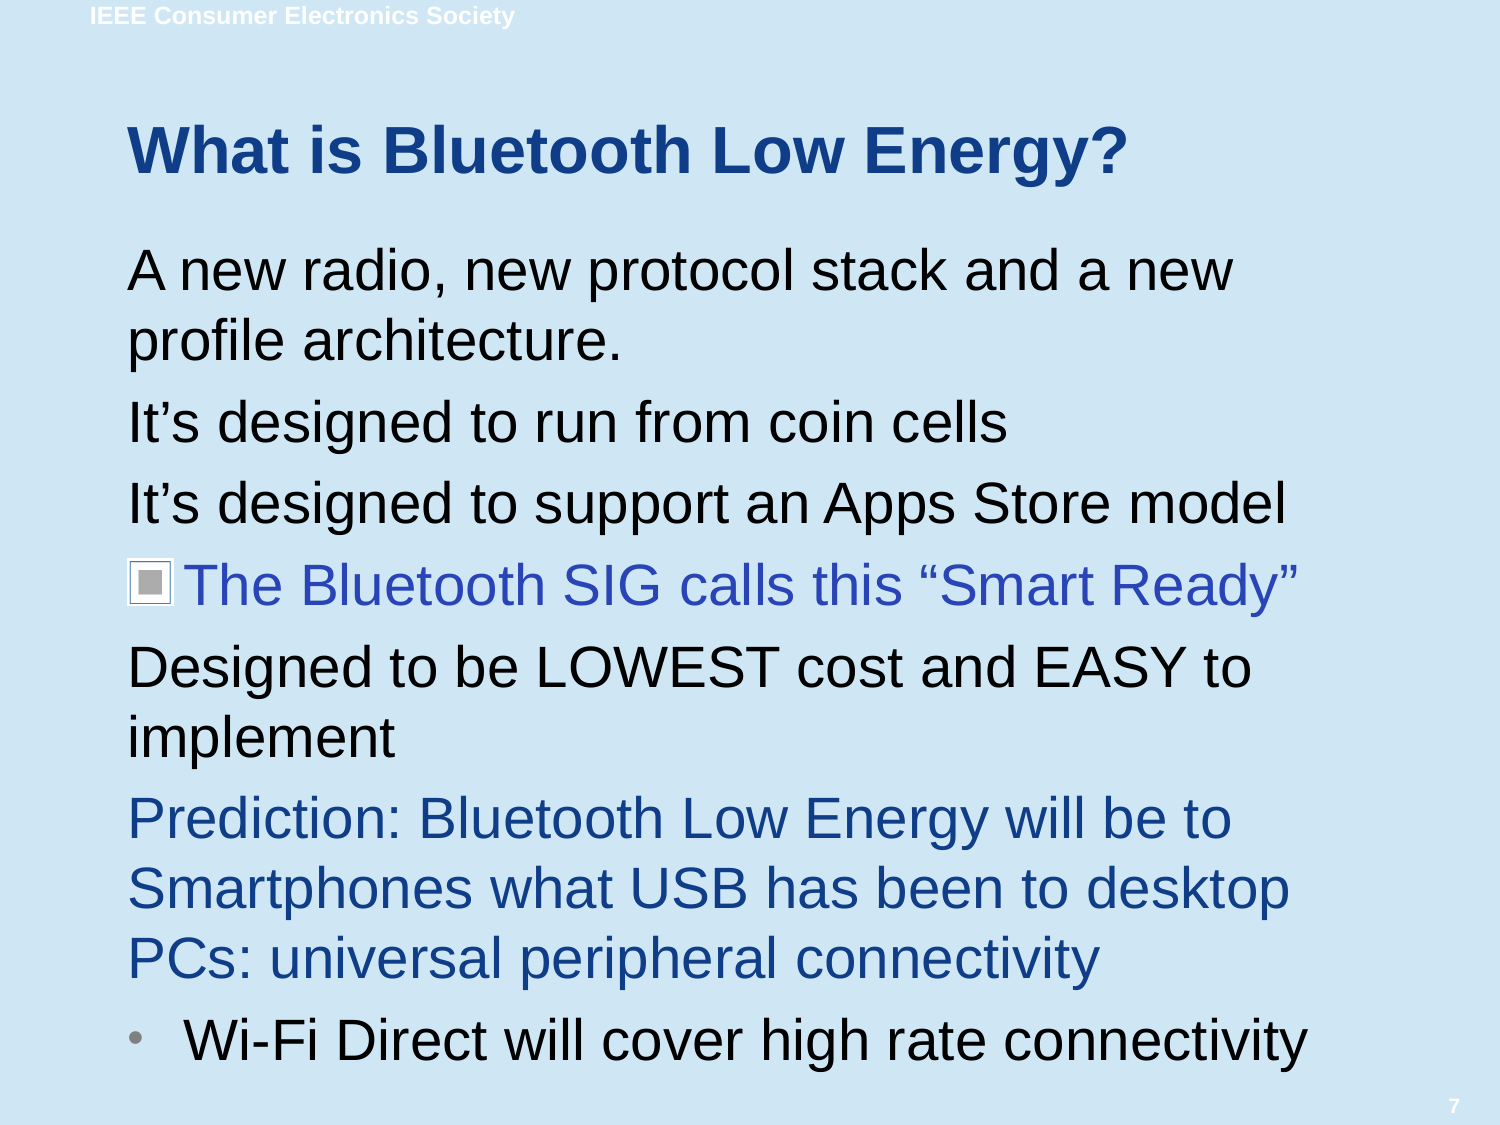

# What is Bluetooth Low Energy?
A new radio, new protocol stack and a new profile architecture.
It’s designed to run from coin cells
It’s designed to support an Apps Store model
The Bluetooth SIG calls this “Smart Ready”
Designed to be LOWEST cost and EASY to implement
Prediction: Bluetooth Low Energy will be to Smartphones what USB has been to desktop PCs: universal peripheral connectivity
Wi-Fi Direct will cover high rate connectivity